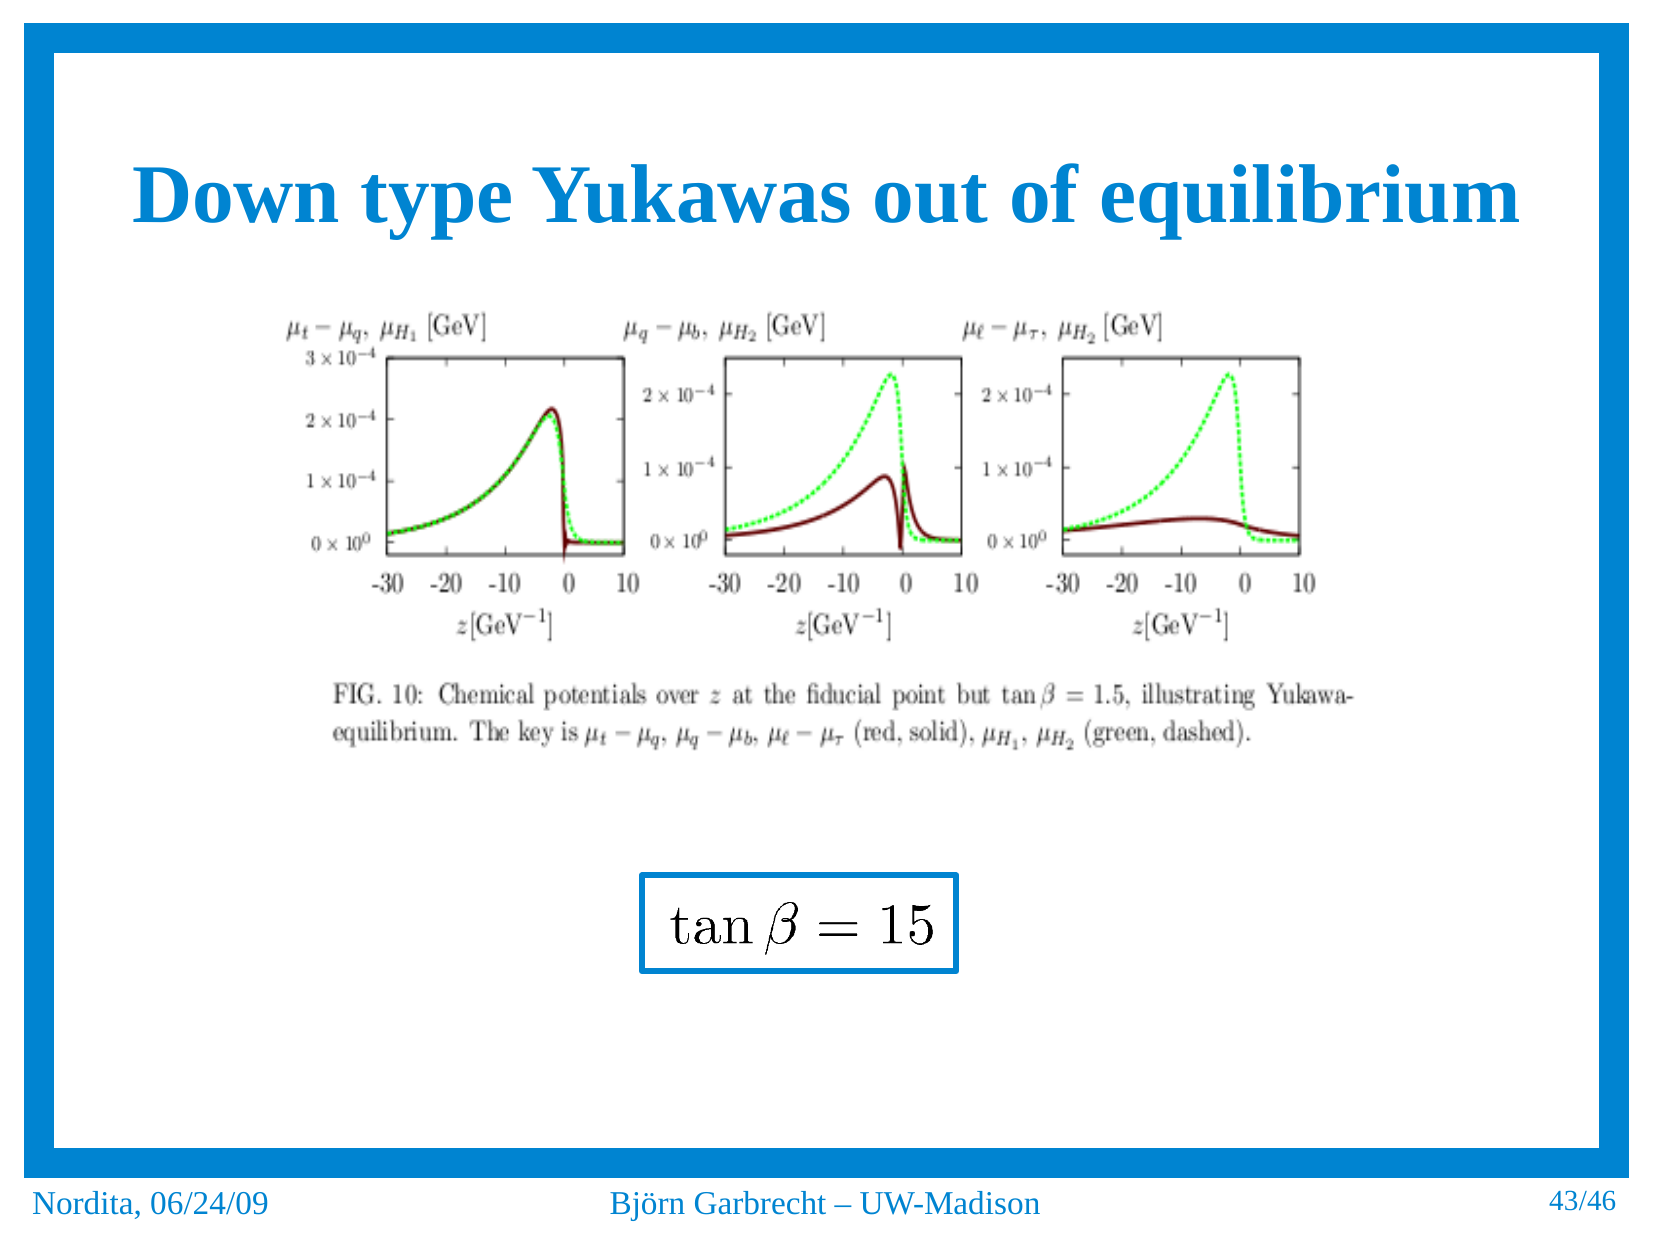

# Down type Yukawas out of equilibrium
Björn Garbrecht – UW-Madison
43